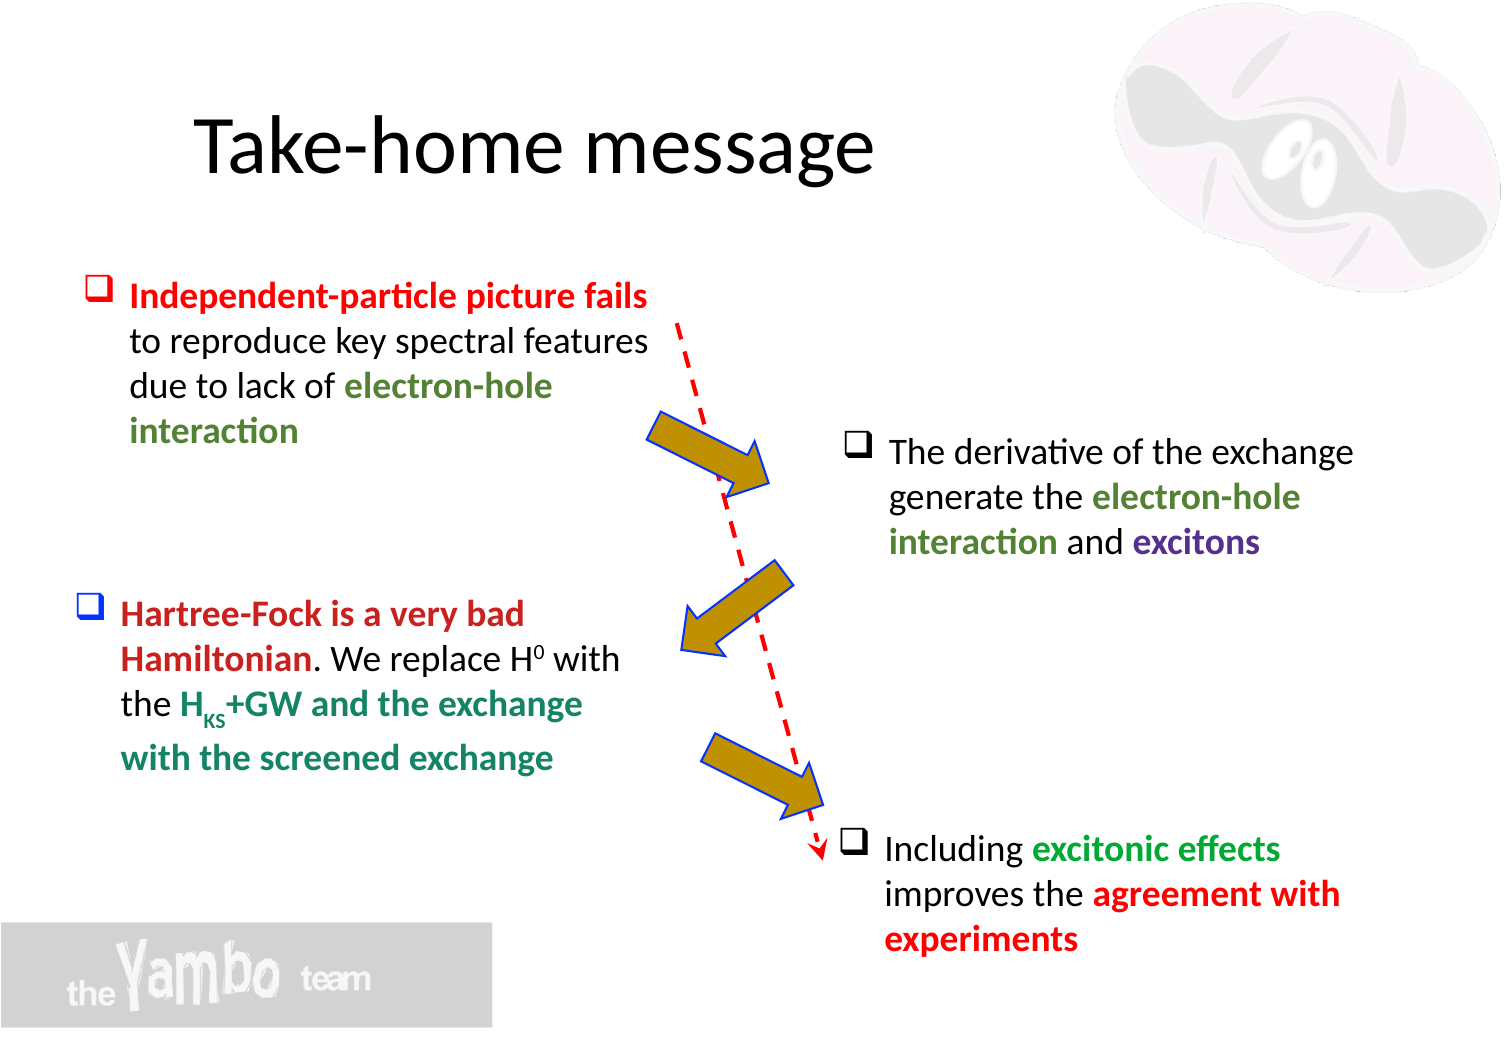

Take-home message
Independent-particle picture fails to reproduce key spectral features due to lack of electron-hole interaction
The derivative of the exchange generate the electron-hole interaction and excitons
Hartree-Fock is a very bad Hamiltonian. We replace H0 with the HKS+GW and the exchange with the screened exchange
Including excitonic effects improves the agreement with experiments